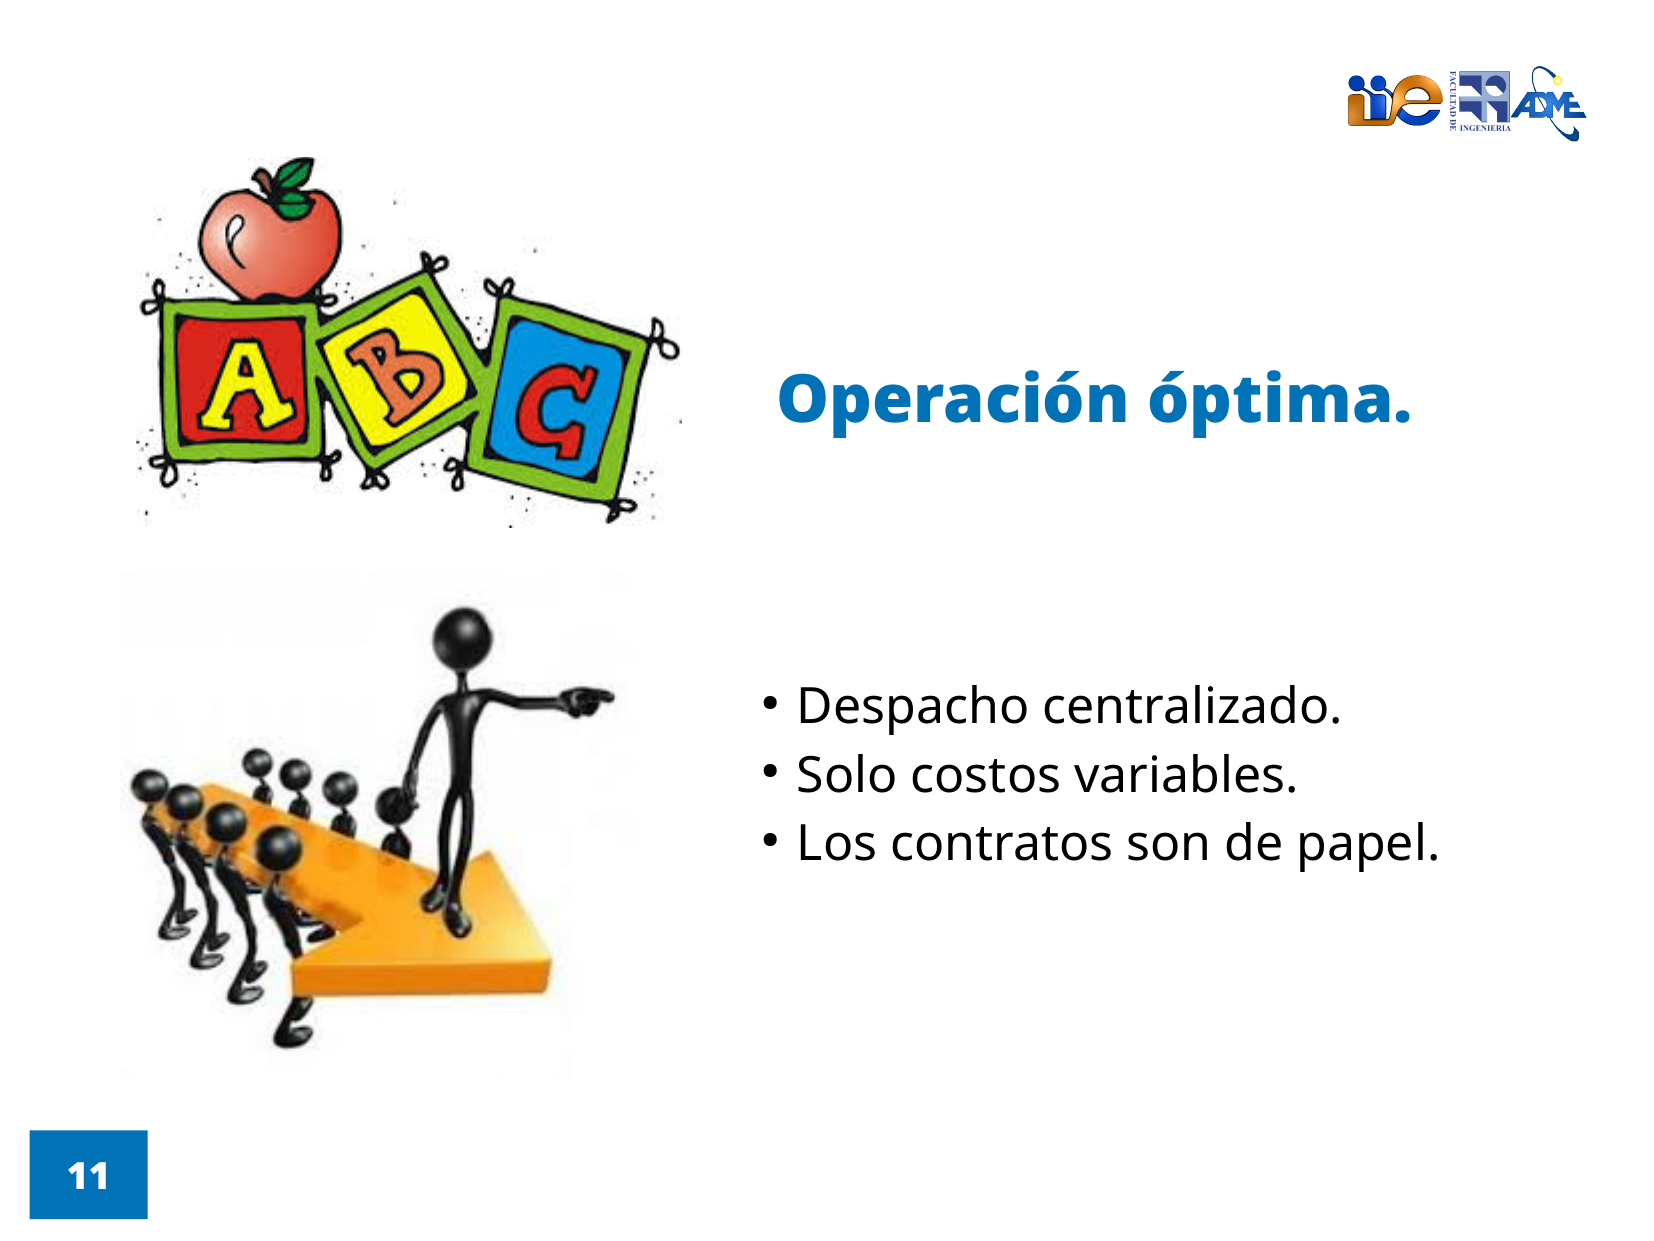

# Operación óptima.
Despacho centralizado.
Solo costos variables.
Los contratos son de papel.